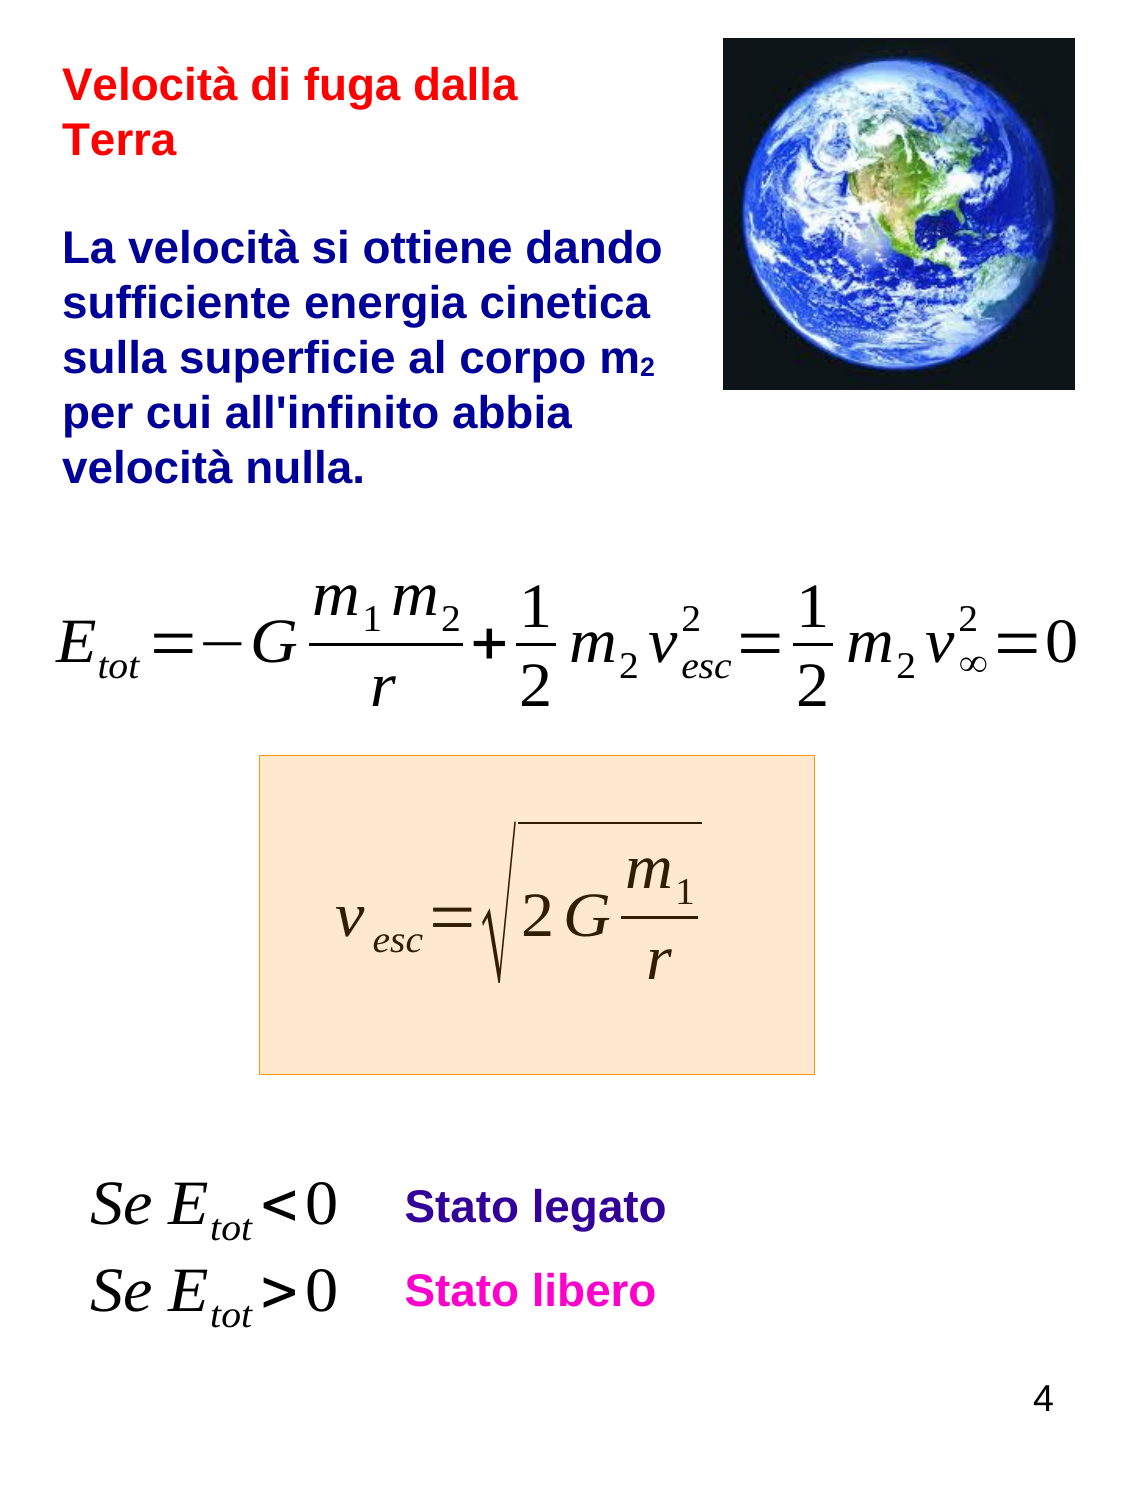

Velocità di fuga dalla Terra
La velocità si ottiene dando sufficiente energia cinetica sulla superficie al corpo m2 per cui all'infinito abbia velocità nulla.
Stato legato
Stato libero
P3 Forze Conservative
4